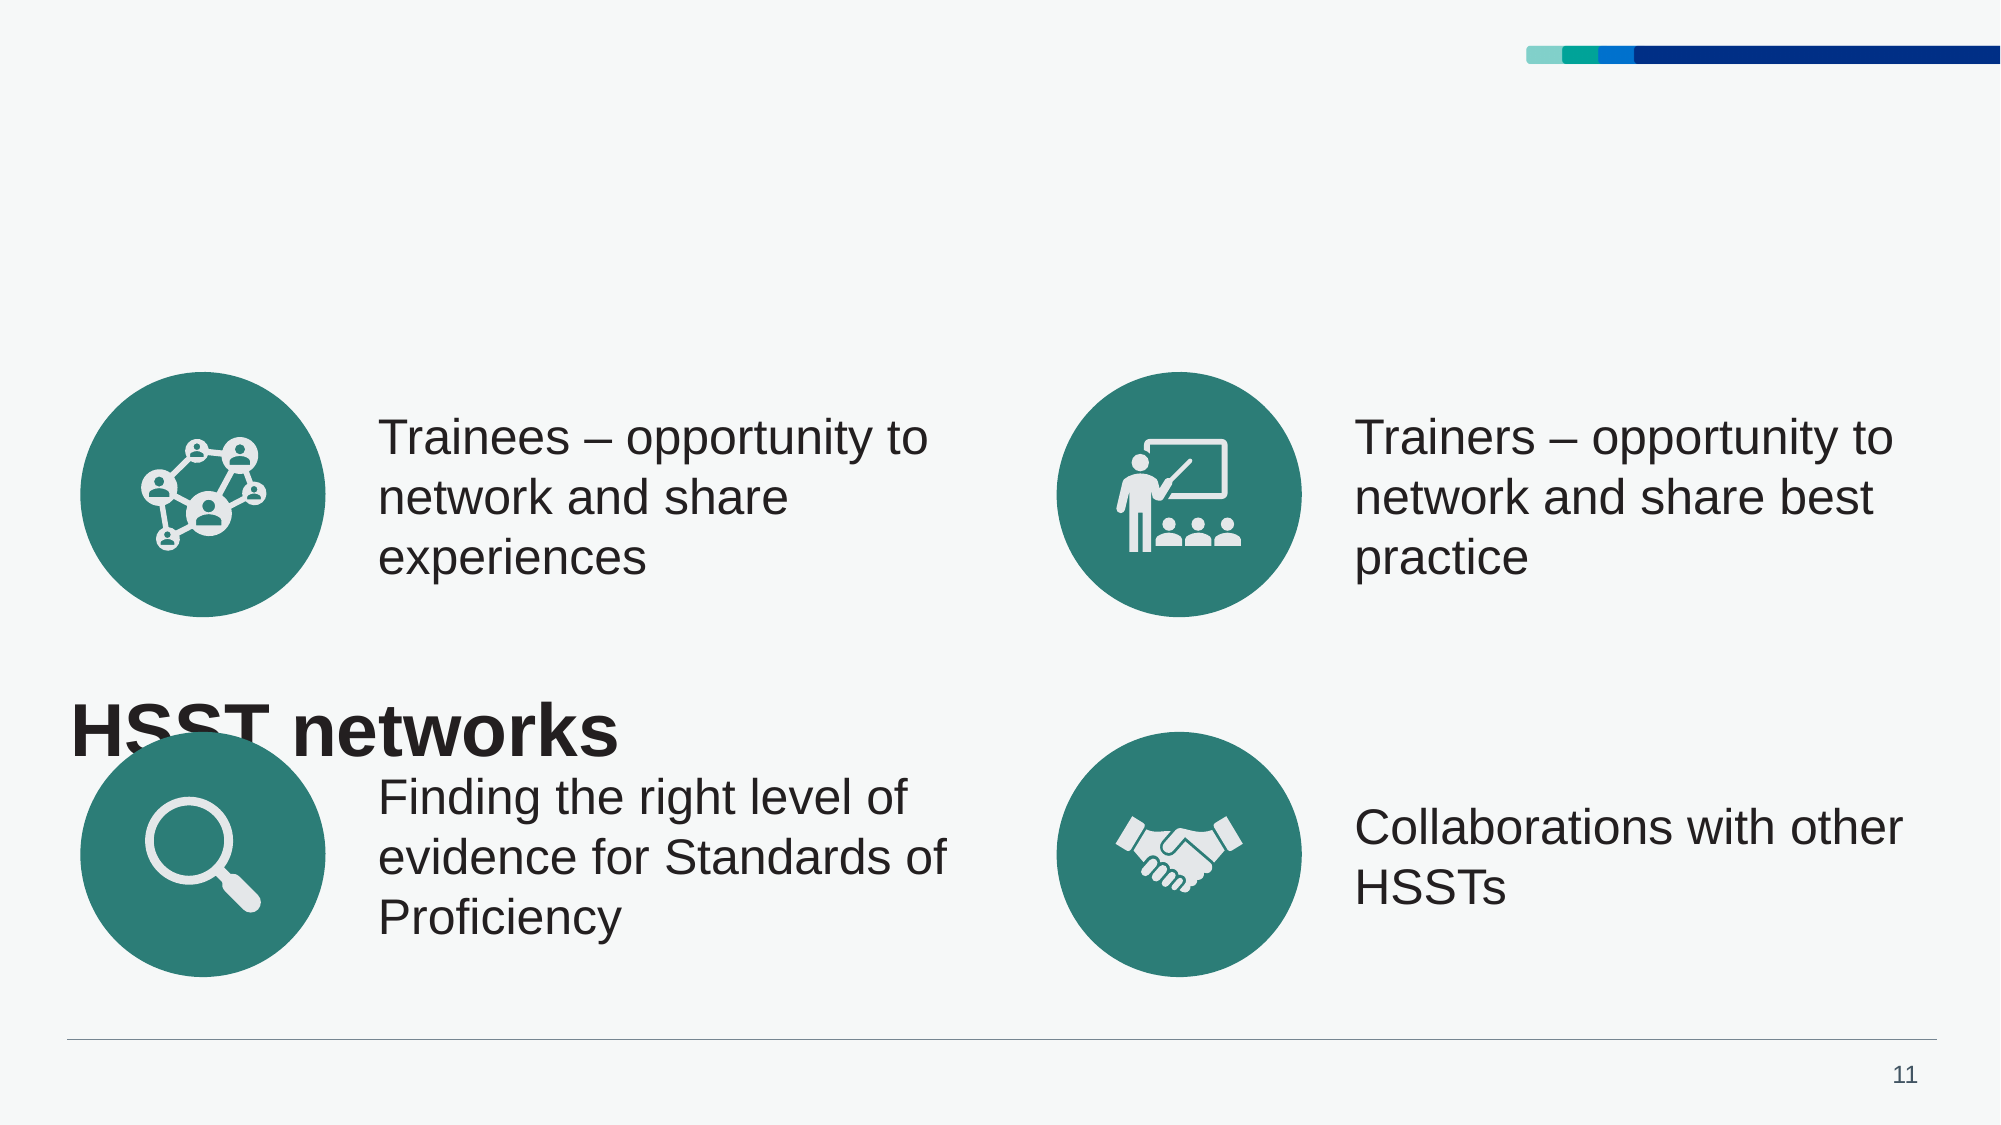

Trainees – opportunity to network and share experiences
Trainers – opportunity to network and share best practice
Finding the right level of evidence for Standards of Proficiency
Collaborations with other HSSTs
# HSST networks